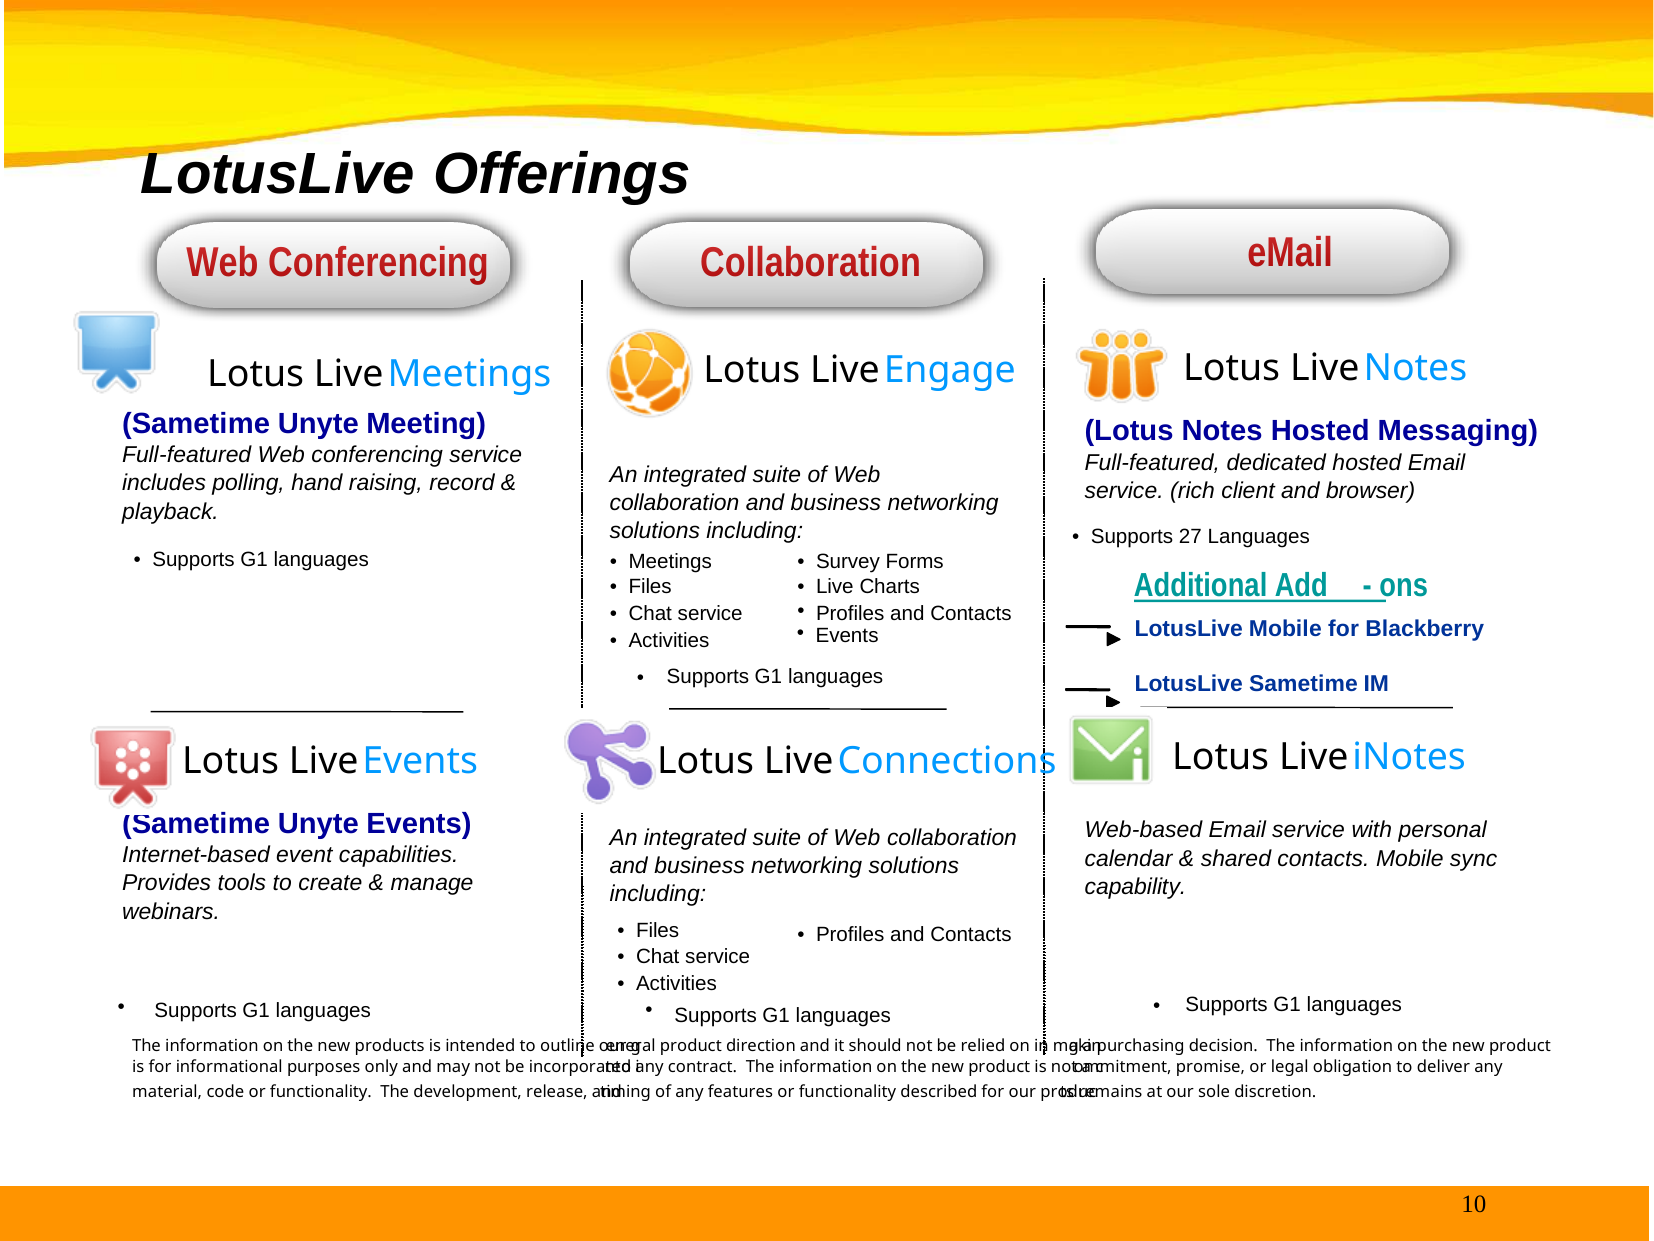

LotusLive
Offerings
eMail
Collaboration
Web Conferencing
Lotus Live
Notes
Lotus Live
Engage
Lotus Live
Meetings
(
Sametime
Unyte
Meeting)
(Lotus Notes Hosted Messaging)
Full
-
featured Web conferencing service
Full
-
featured, dedicated hosted Email
An integrated suite of Web
includes polling, hand raising, record &
service. (rich client and browser)
collaboration and business networking
playback.
solutions including:
•
Supports 27 Languages
•
Supports G1 languages
•
Meetings
•
Survey Forms
Additional Add
-
ons
•
Files
•
Live Charts
•
•
Chat service
Profiles and Contacts
LotusLive
Mobile for Blackberry
•
Events
•
Activities
Supports G1 languages
•
LotusLive
Sametime
IM
Lotus Live
iNotes
Lotus Live
Events
Lotus Live
Connections
(
Sametime
Unyte
Events)
Web
-
based Email service with personal
An integrated suite of Web collaboration
Internet
-
based event capabilities.
calendar & shared contacts. Mobile sync
and business networking solutions
Provides tools to create & manage
capability.
including:
webinars.
•
Files
•
Profiles and Contacts
•
Chat service
•
Activities
Supports G1 languages
•
•
•
Supports G1 languages
Supports G1 languages
The information on the new products is intended to outline our g
eneral product direction and it should not be relied on in makin
g a purchasing decision. The information on the new product
is for informational purposes only and may not be incorporated i
nto any contract. The information on the new product is not a c
ommitment, promise, or legal obligation to deliver any
material, code or functionality. The development, release, and
timing of any features or functionality described for our produc
ts remains at our sole discretion.
10